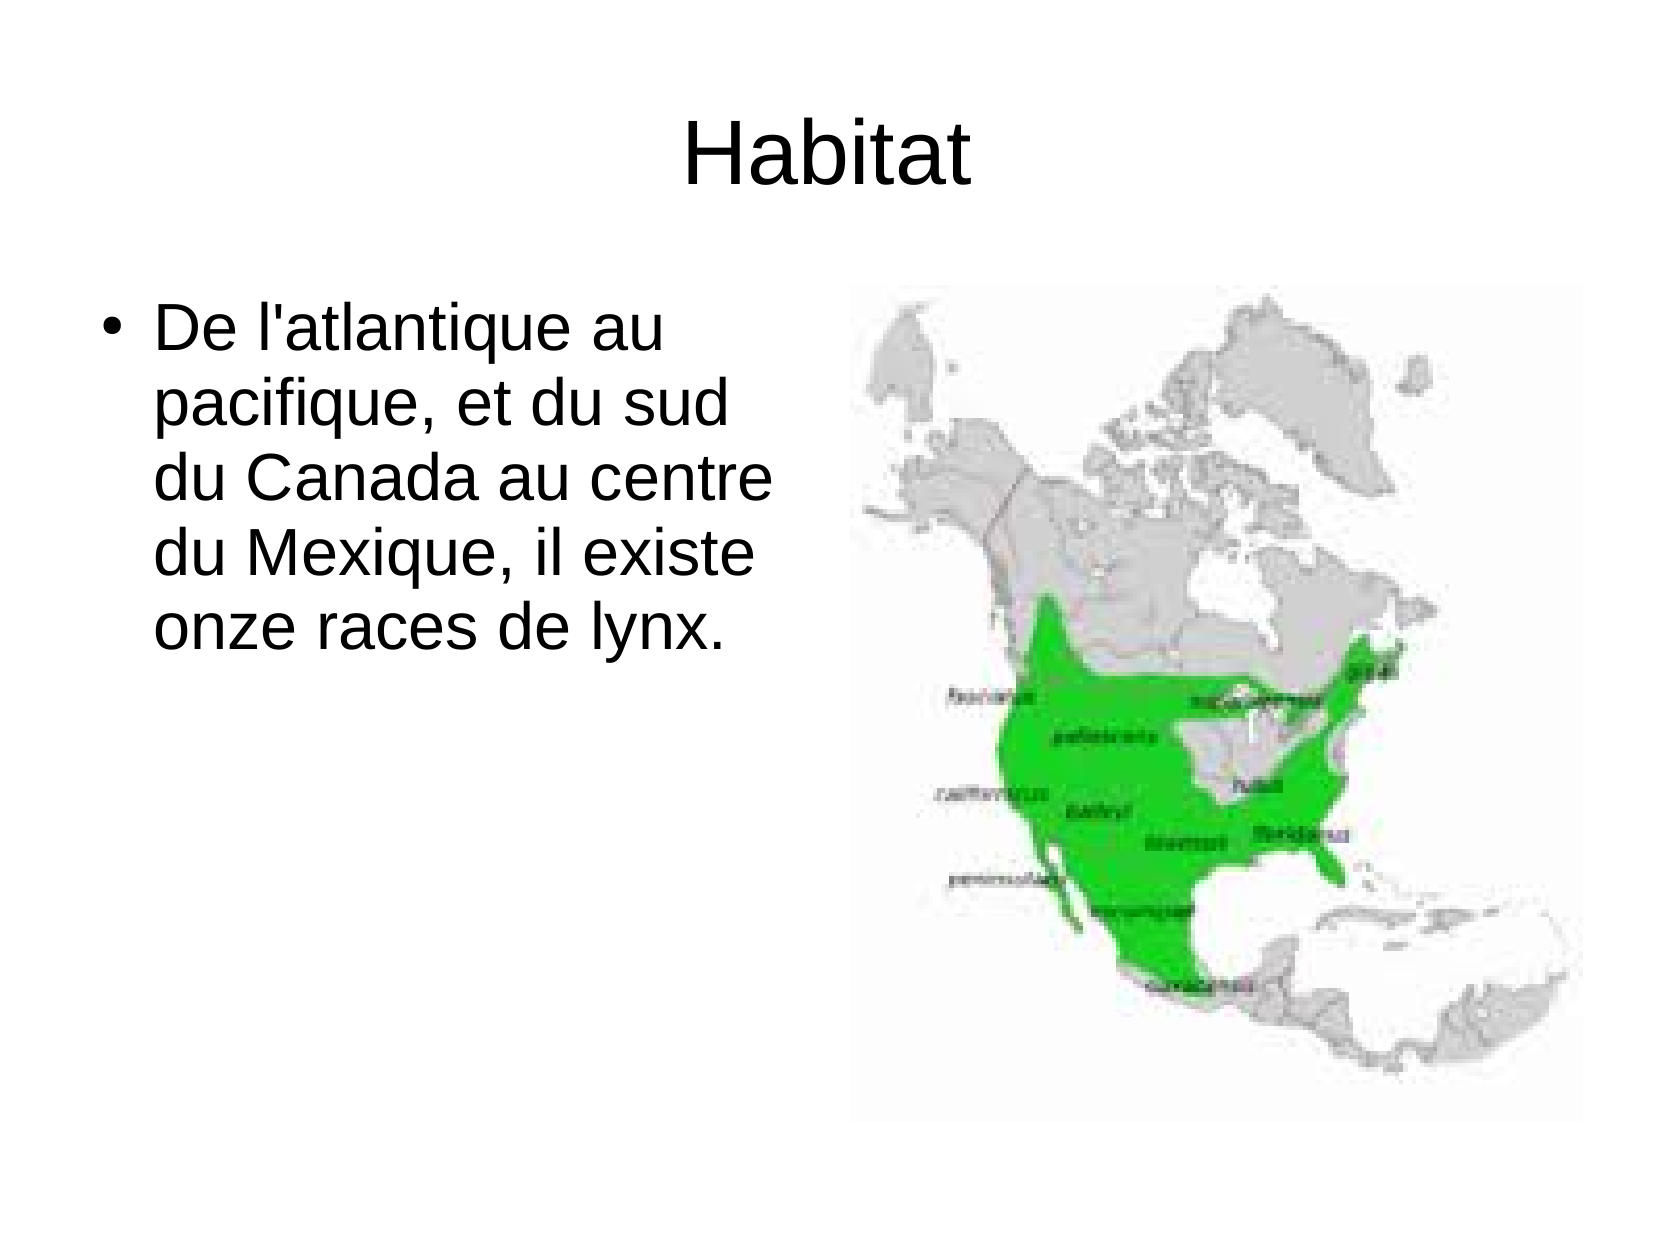

# Habitat
De l'atlantique au pacifique, et du sud du Canada au centre du Mexique, il existe onze races de lynx.